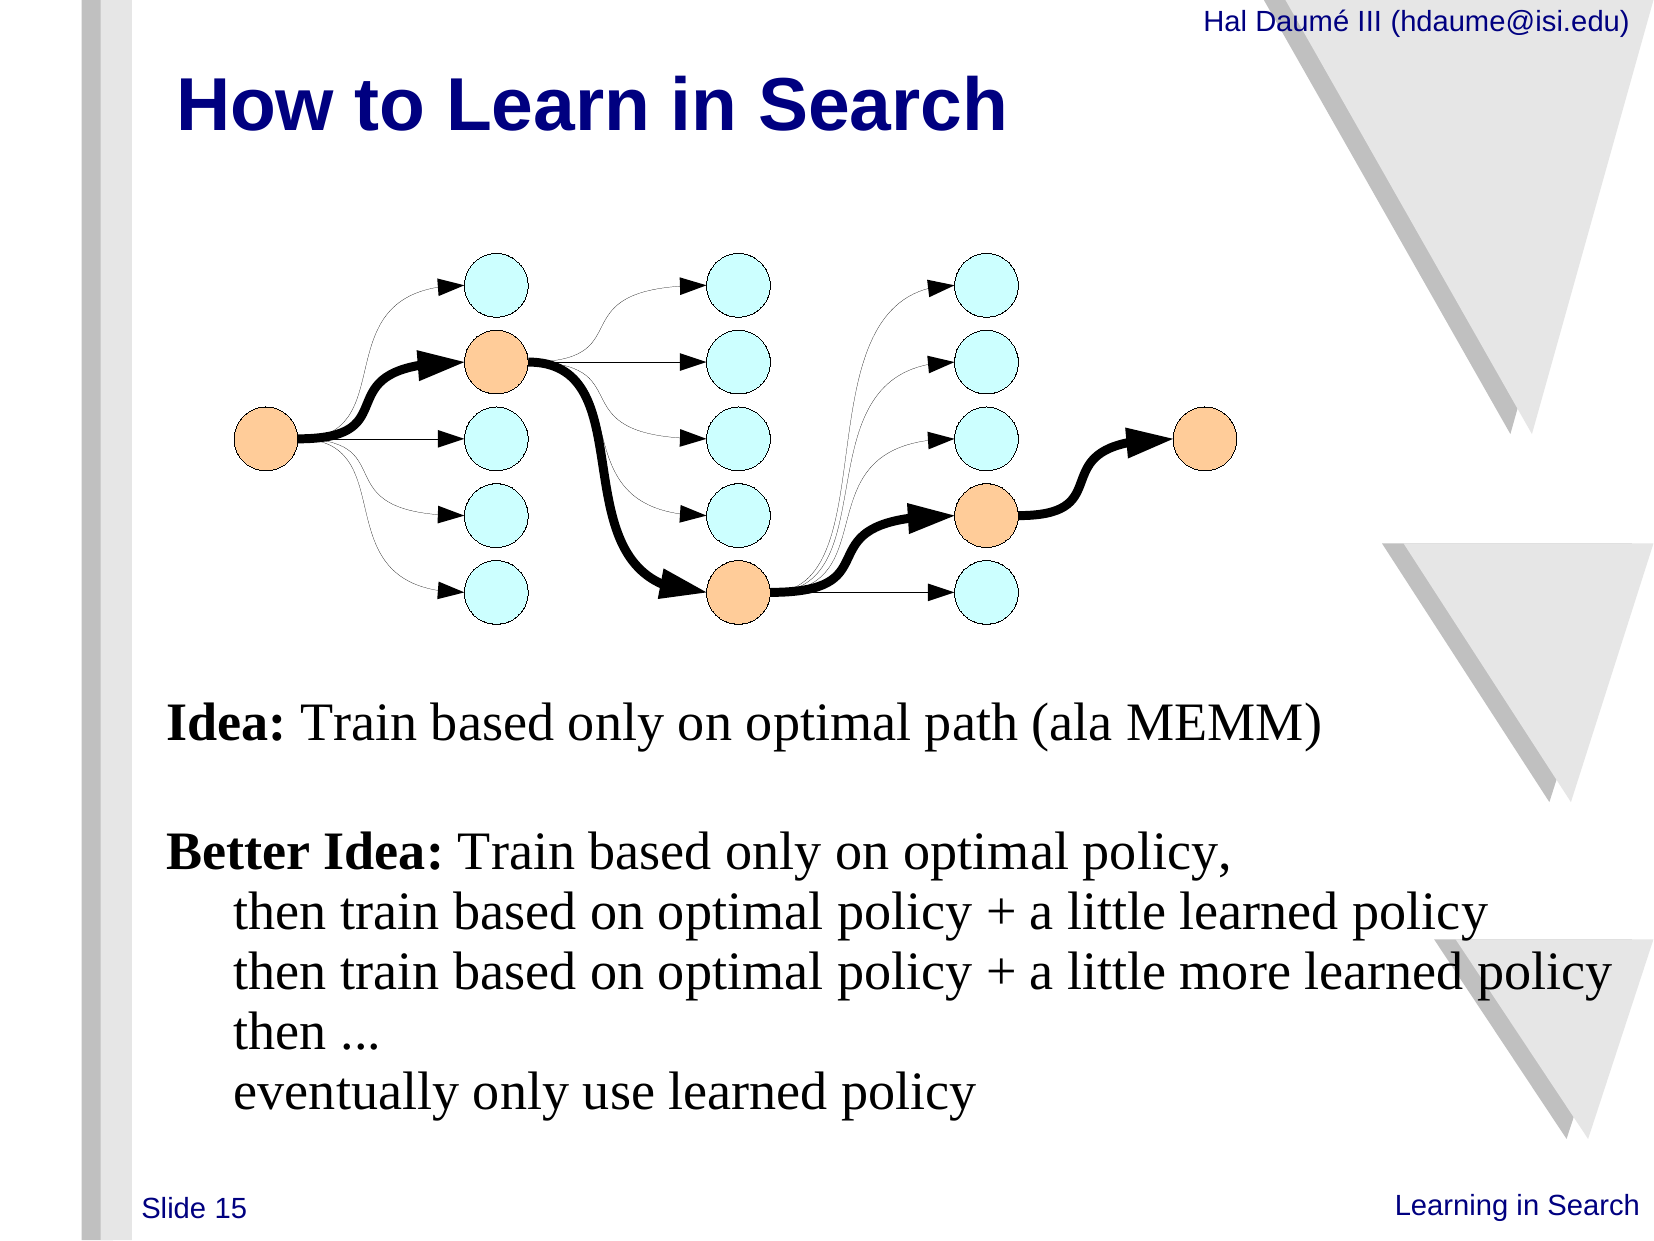

# How to Learn in Search
Idea: Train based only on optimal path (ala MEMM)
Better Idea: Train based only on optimal policy,
 then train based on optimal policy + a little learned policy
 then train based on optimal policy + a little more learned policy
 then ...
 eventually only use learned policy